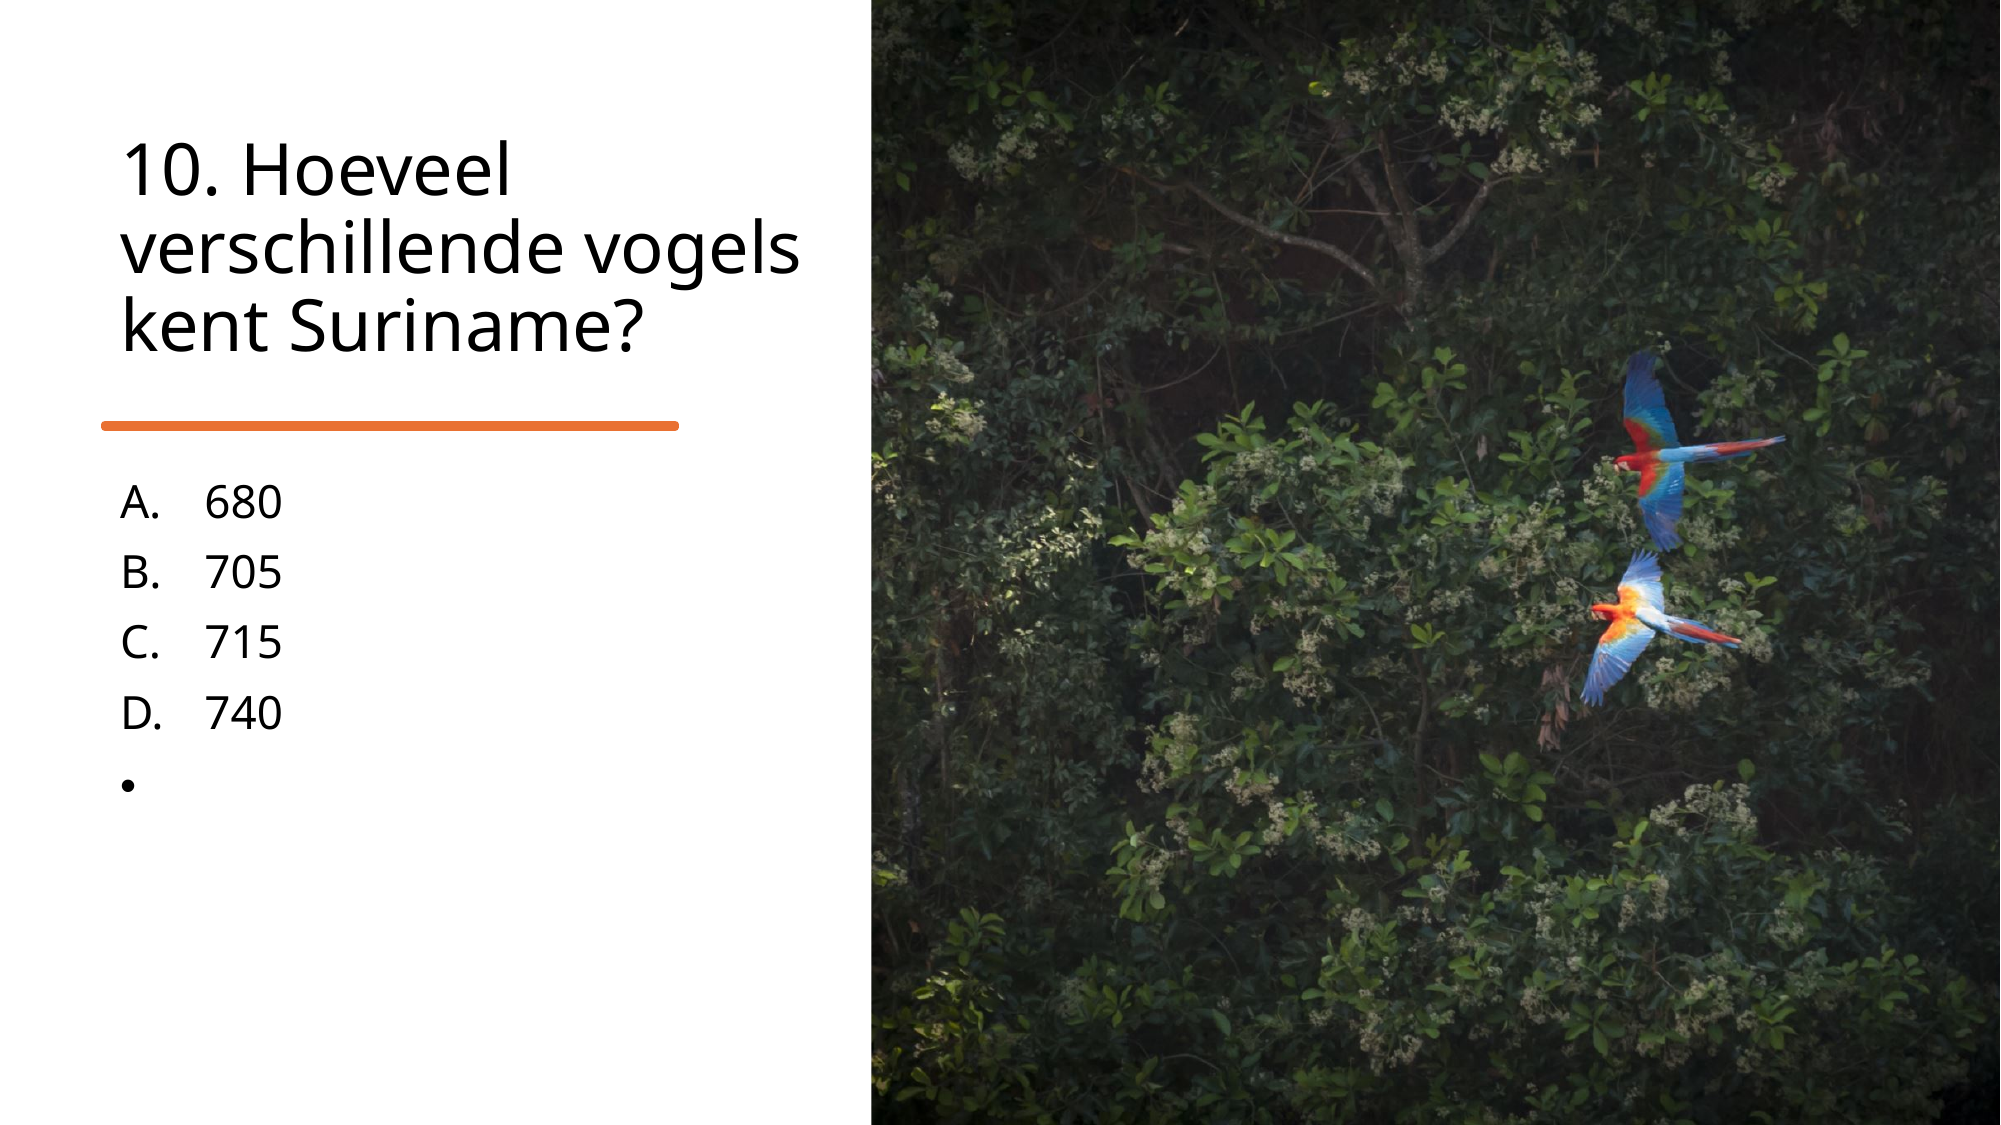

# 10. Hoeveel verschillende vogels kent Suriname?
680
705
715
740